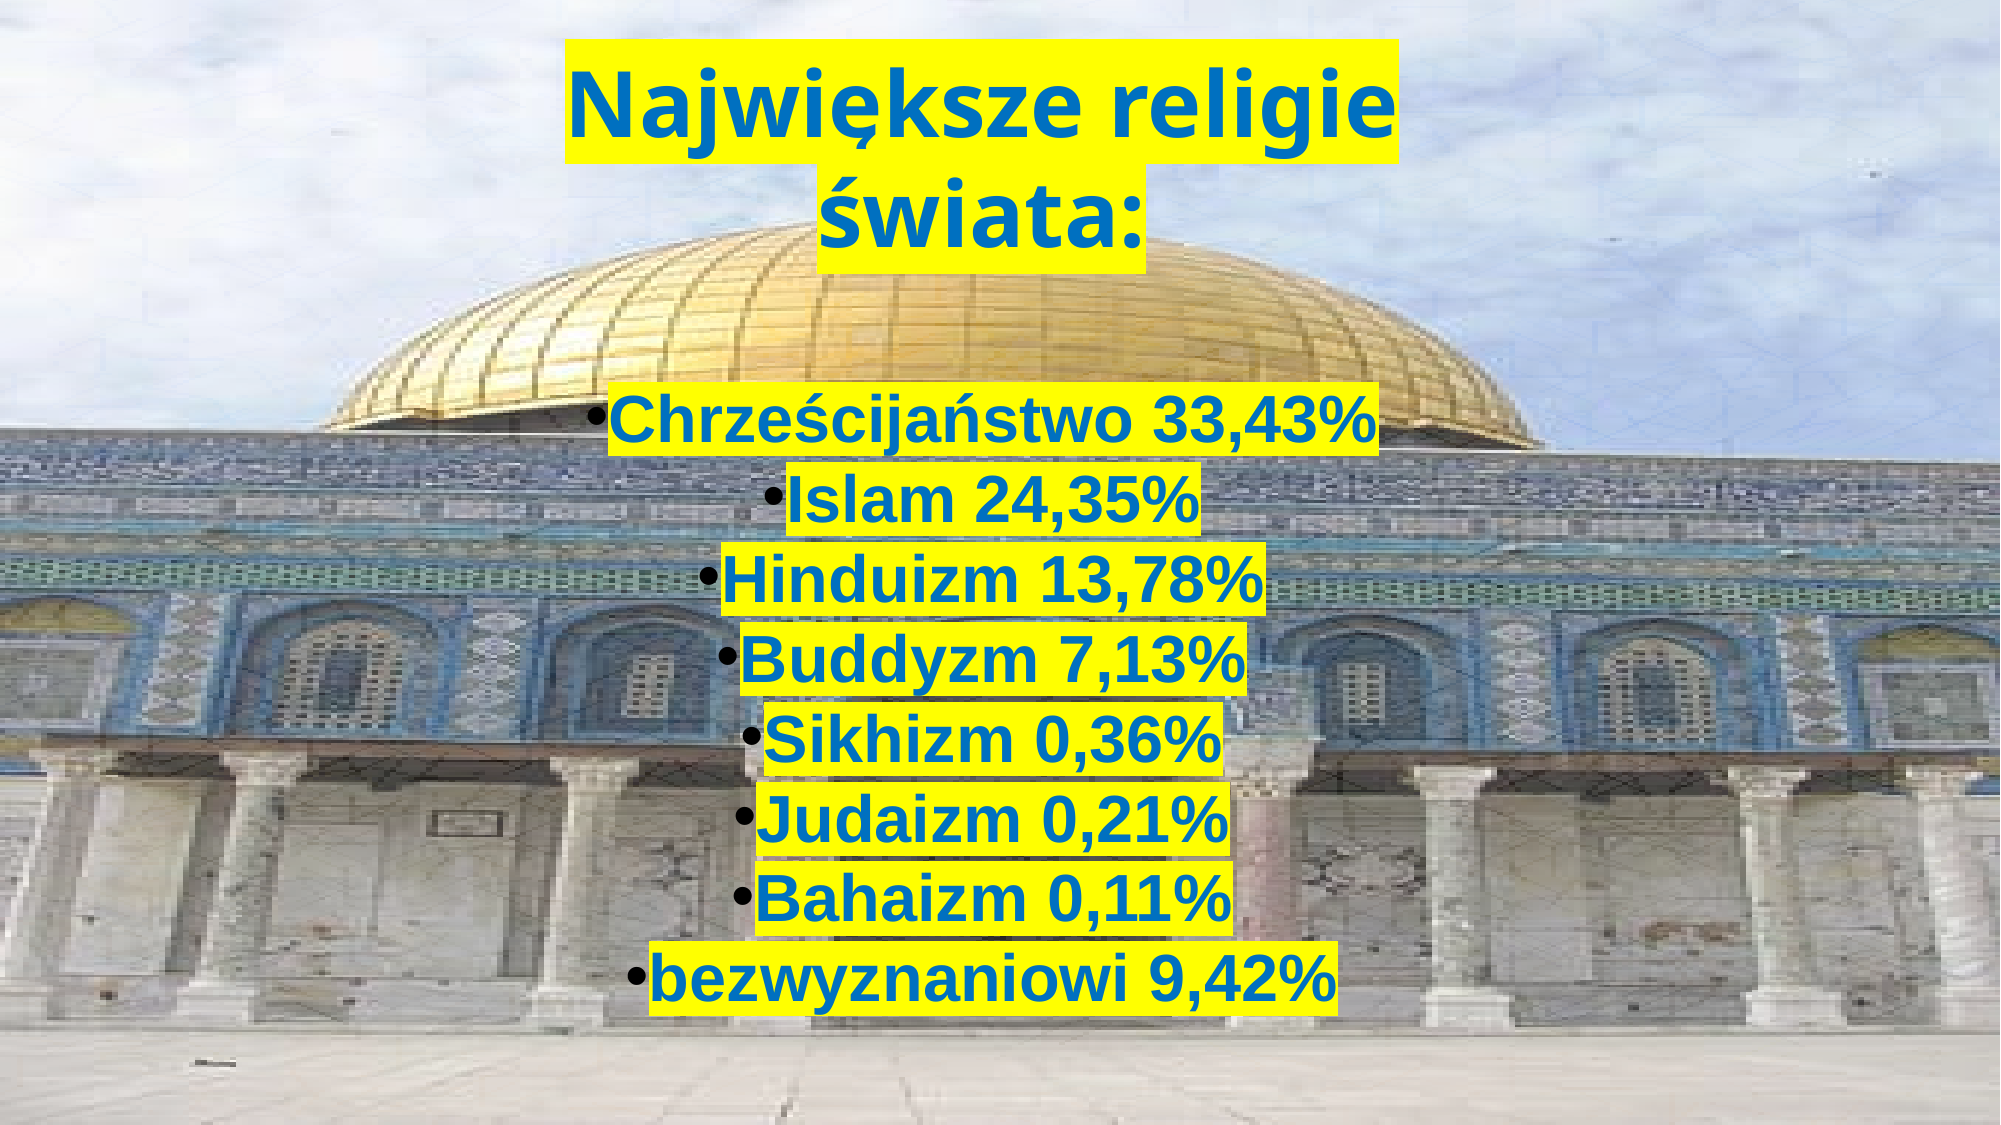

Największe religie świata:
Chrześcijaństwo 33,43%
Islam 24,35%
Hinduizm 13,78%
Buddyzm 7,13%
Sikhizm 0,36%
Judaizm 0,21%
Bahaizm 0,11%
bezwyznaniowi 9,42%